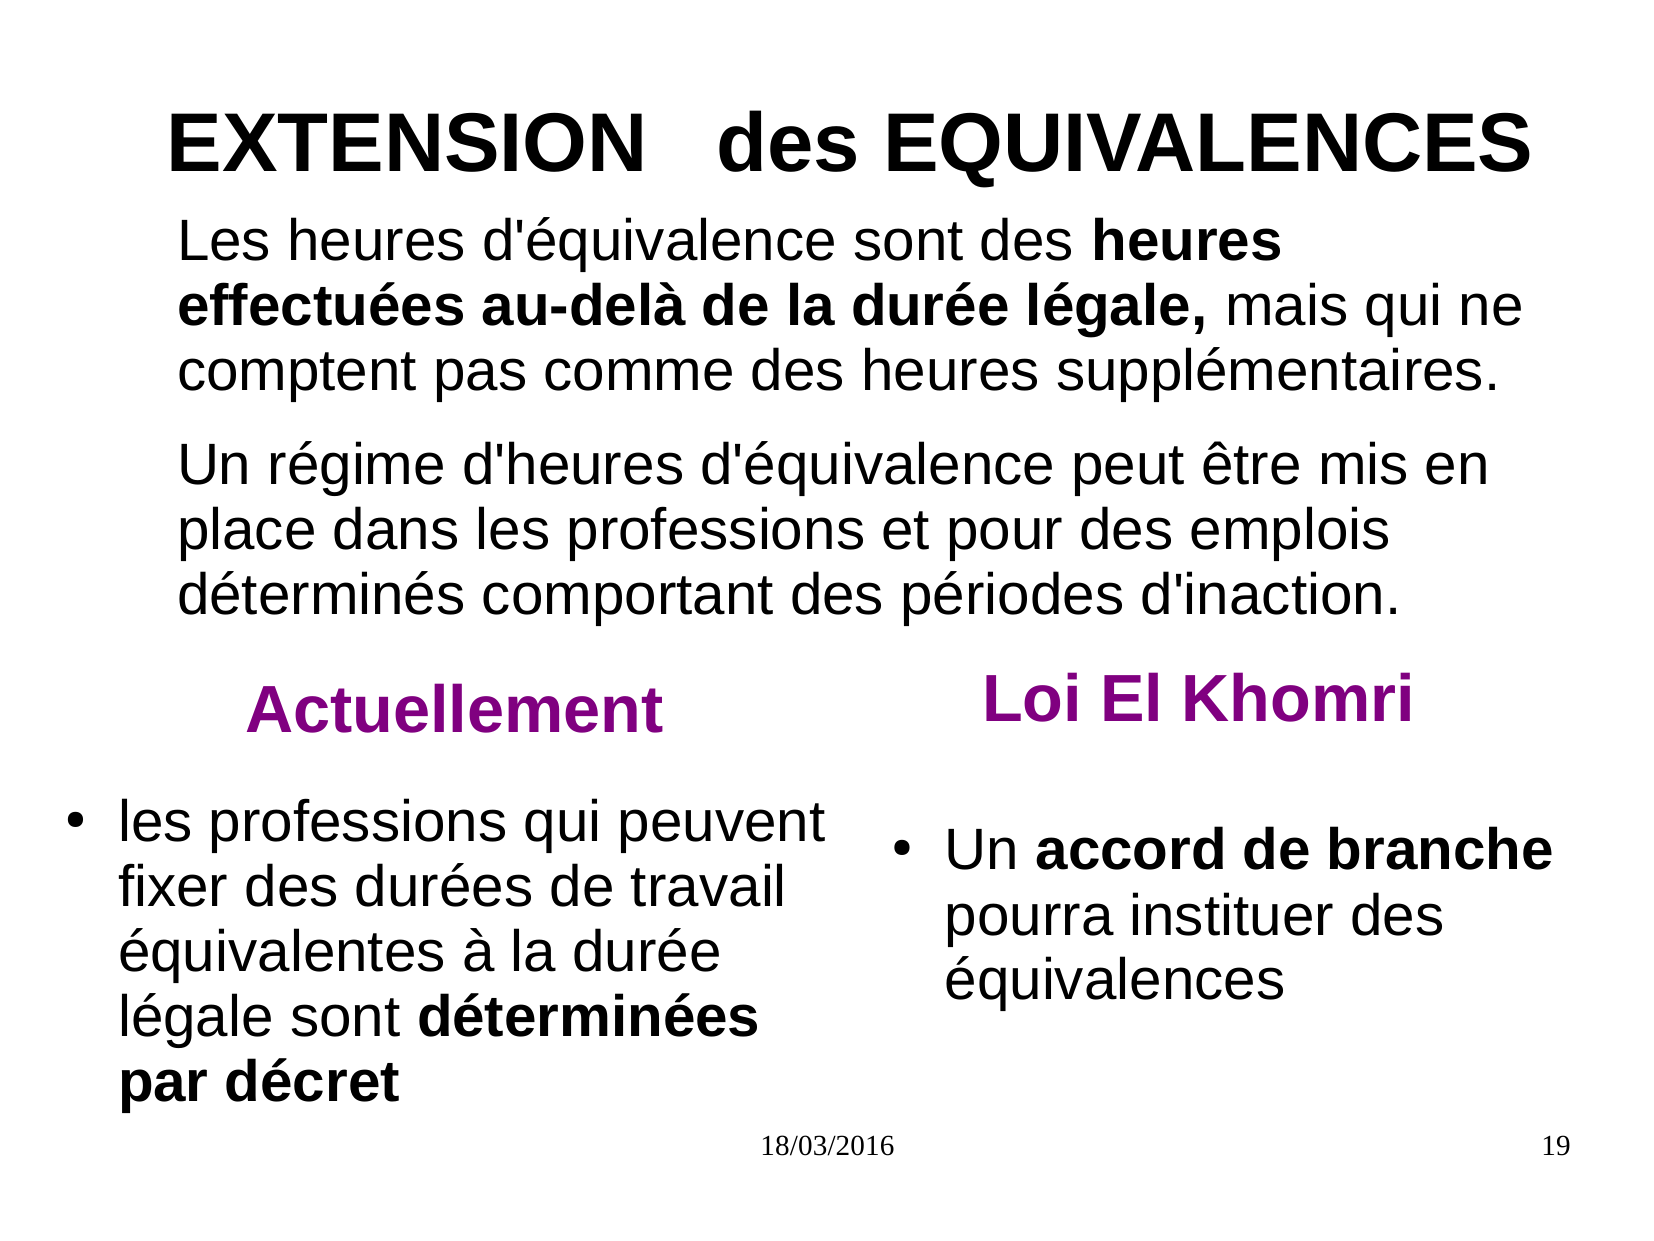

# EXTENSION des EQUIVALENCES
Les heures d'équivalence sont des heures effectuées au-delà de la durée légale, mais qui ne comptent pas comme des heures supplémentaires.
Un régime d'heures d'équivalence peut être mis en place dans les professions et pour des emplois déterminés comportant des périodes d'inaction.
Loi El Khomri
Actuellement
les professions qui peuvent fixer des durées de travail équivalentes à la durée légale sont déterminées par décret
Un accord de branche pourra instituer des équivalences
18/03/2016
19